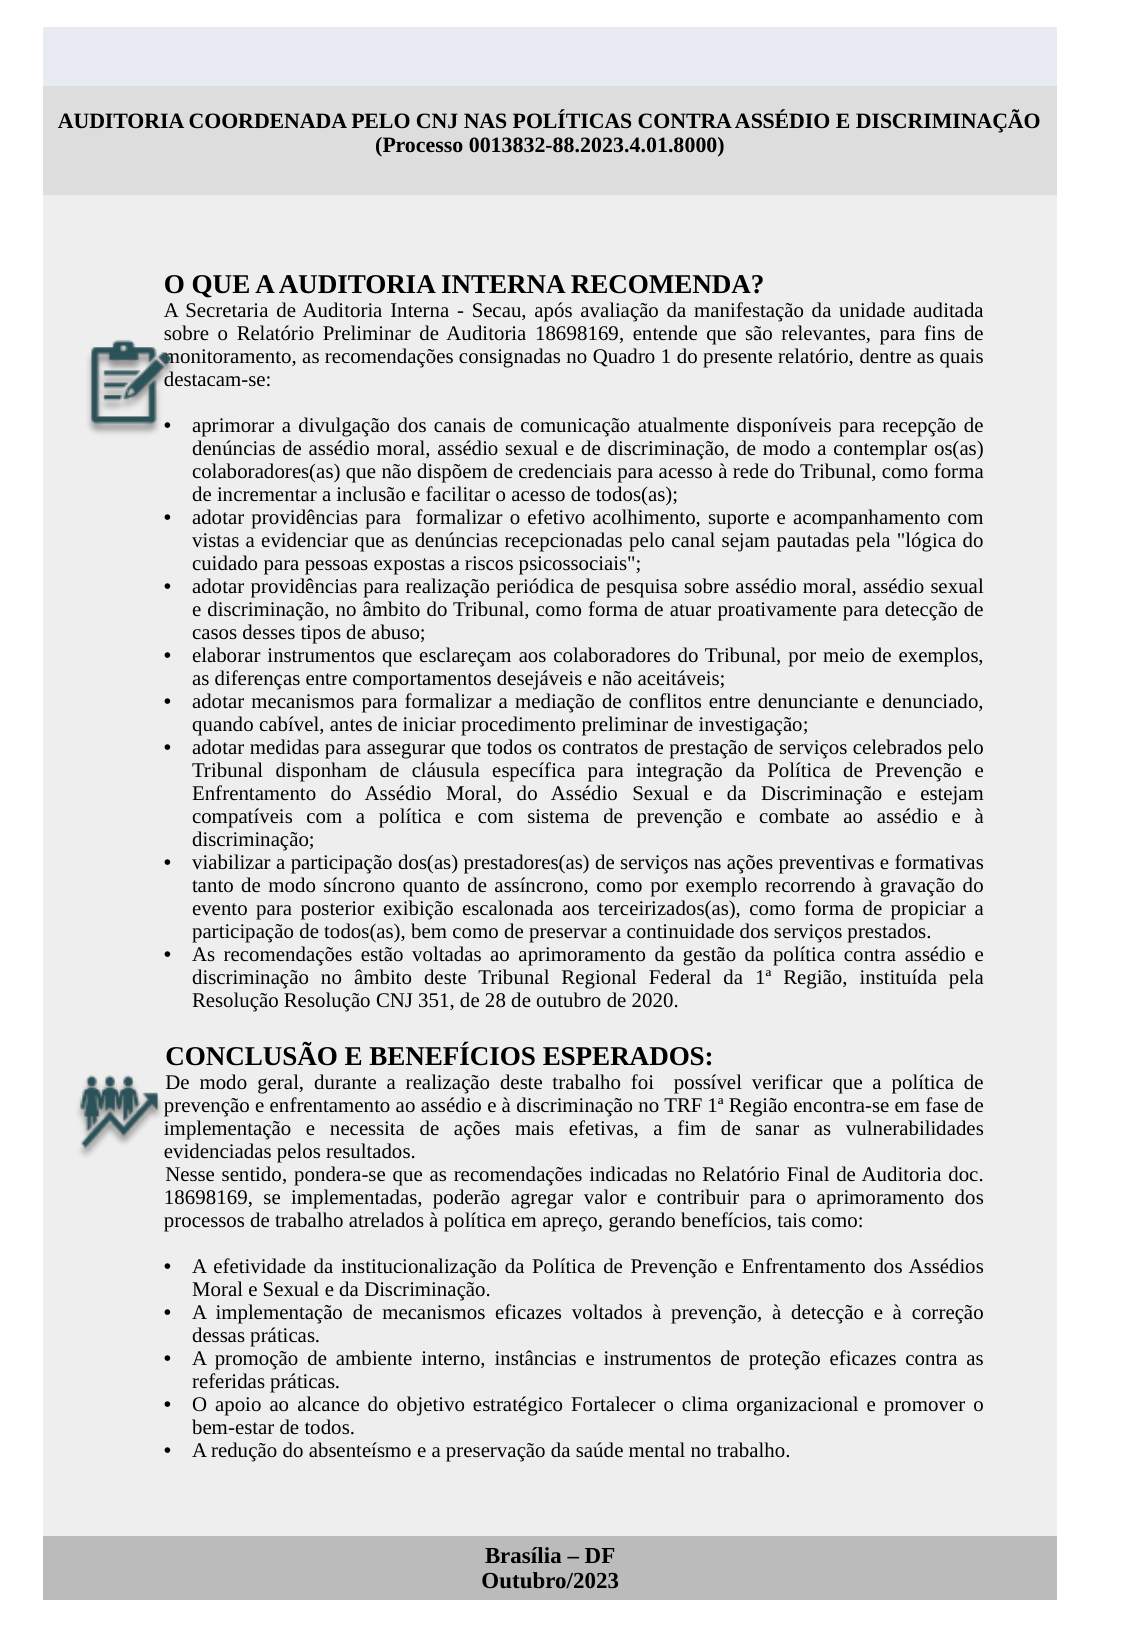

| | | |
| --- | --- | --- |
| AUDITORIA COORDENADA PELO CNJ NAS POLÍTICAS CONTRA ASSÉDIO E DISCRIMINAÇÃO (Processo 0013832-88.2023.4.01.8000) | | |
| | O QUE A AUDITORIA INTERNA RECOMENDA? A Secretaria de Auditoria Interna - Secau, após avaliação da manifestação da unidade auditada sobre o Relatório Preliminar de Auditoria 18698169, entende que são relevantes, para fins de monitoramento, as recomendações consignadas no Quadro 1 do presente relatório, dentre as quais destacam-se: aprimorar a divulgação dos canais de comunicação atualmente disponíveis para recepção de denúncias de assédio moral, assédio sexual e de discriminação, de modo a contemplar os(as) colaboradores(as) que não dispõem de credenciais para acesso à rede do Tribunal, como forma de incrementar a inclusão e facilitar o acesso de todos(as); adotar providências para formalizar o efetivo acolhimento, suporte e acompanhamento com vistas a evidenciar que as denúncias recepcionadas pelo canal sejam pautadas pela "lógica do cuidado para pessoas expostas a riscos psicossociais"; adotar providências para realização periódica de pesquisa sobre assédio moral, assédio sexual e discriminação, no âmbito do Tribunal, como forma de atuar proativamente para detecção de casos desses tipos de abuso; elaborar instrumentos que esclareçam aos colaboradores do Tribunal, por meio de exemplos, as diferenças entre comportamentos desejáveis e não aceitáveis; adotar mecanismos para formalizar a mediação de conflitos entre denunciante e denunciado, quando cabível, antes de iniciar procedimento preliminar de investigação; adotar medidas para assegurar que todos os contratos de prestação de serviços celebrados pelo Tribunal disponham de cláusula específica para integração da Política de Prevenção e Enfrentamento do Assédio Moral, do Assédio Sexual e da Discriminação e estejam compatíveis com a política e com sistema de prevenção e combate ao assédio e à discriminação; viabilizar a participação dos(as) prestadores(as) de serviços nas ações preventivas e formativas tanto de modo síncrono quanto de assíncrono, como por exemplo recorrendo à gravação do evento para posterior exibição escalonada aos terceirizados(as), como forma de propiciar a participação de todos(as), bem como de preservar a continuidade dos serviços prestados. As recomendações estão voltadas ao aprimoramento da gestão da política contra assédio e discriminação no âmbito deste Tribunal Regional Federal da 1ª Região, instituída pela Resolução Resolução CNJ 351, de 28 de outubro de 2020. CONCLUSÃO E BENEFÍCIOS ESPERADOS: De modo geral, durante a realização deste trabalho foi possível verificar que a política de prevenção e enfrentamento ao assédio e à discriminação no TRF 1ª Região encontra-se em fase de implementação e necessita de ações mais efetivas, a fim de sanar as vulnerabilidades evidenciadas pelos resultados. Nesse sentido, pondera-se que as recomendações indicadas no Relatório Final de Auditoria doc. 18698169, se implementadas, poderão agregar valor e contribuir para o aprimoramento dos processos de trabalho atrelados à política em apreço, gerando benefícios, tais como: A efetividade da institucionalização da Política de Prevenção e Enfrentamento dos Assédios Moral e Sexual e da Discriminação. A implementação de mecanismos eficazes voltados à prevenção, à detecção e à correção dessas práticas. A promoção de ambiente interno, instâncias e instrumentos de proteção eficazes contra as referidas práticas. O apoio ao alcance do objetivo estratégico Fortalecer o clima organizacional e promover o bem-estar de todos. A redução do absenteísmo e a preservação da saúde mental no trabalho. | |
| Brasília – DF Outubro/2023 | | |